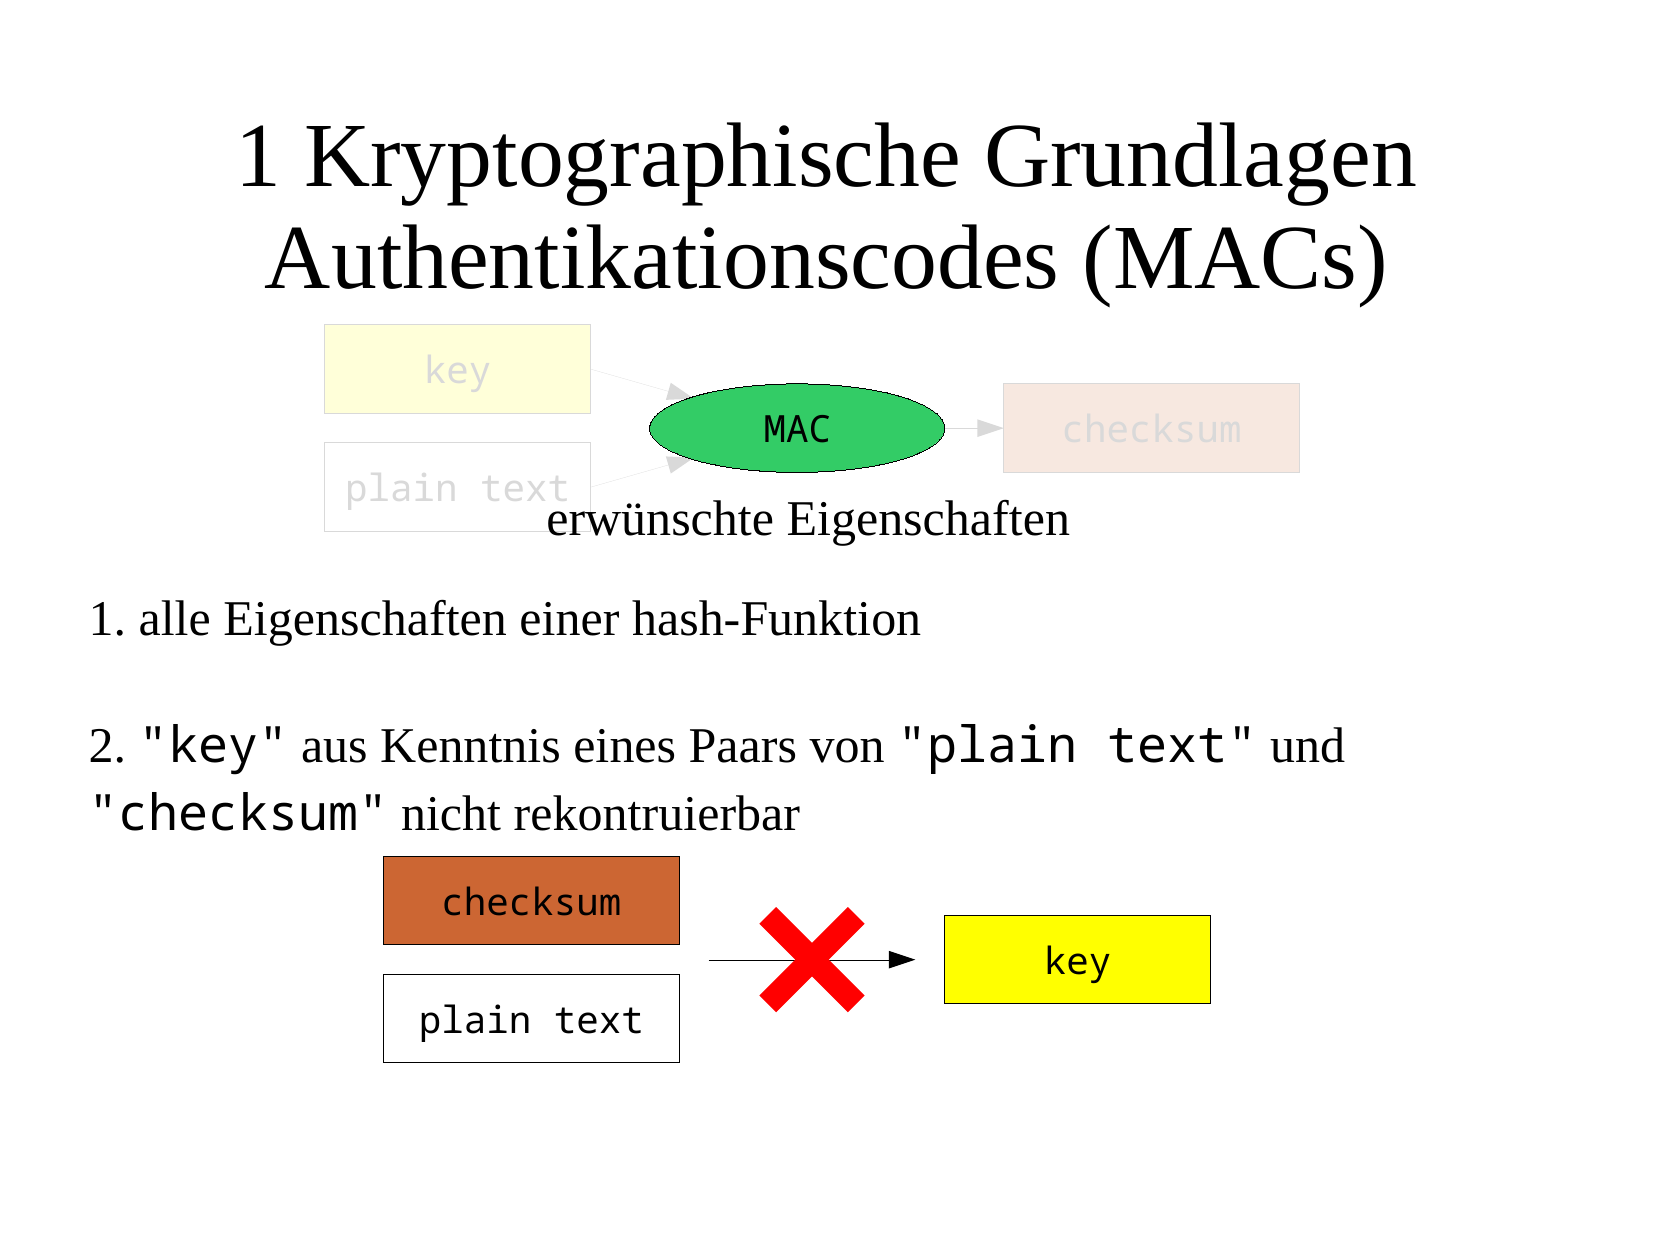

# 1 Kryptographische Grundlagen Authentikationscodes (MACs)
key
MAC
checksum
plain text
erwünschte Eigenschaften
1. alle Eigenschaften einer hash-Funktion
2. "key" aus Kenntnis eines Paars von "plain text" und "checksum" nicht rekontruierbar
checksum
key
plain text